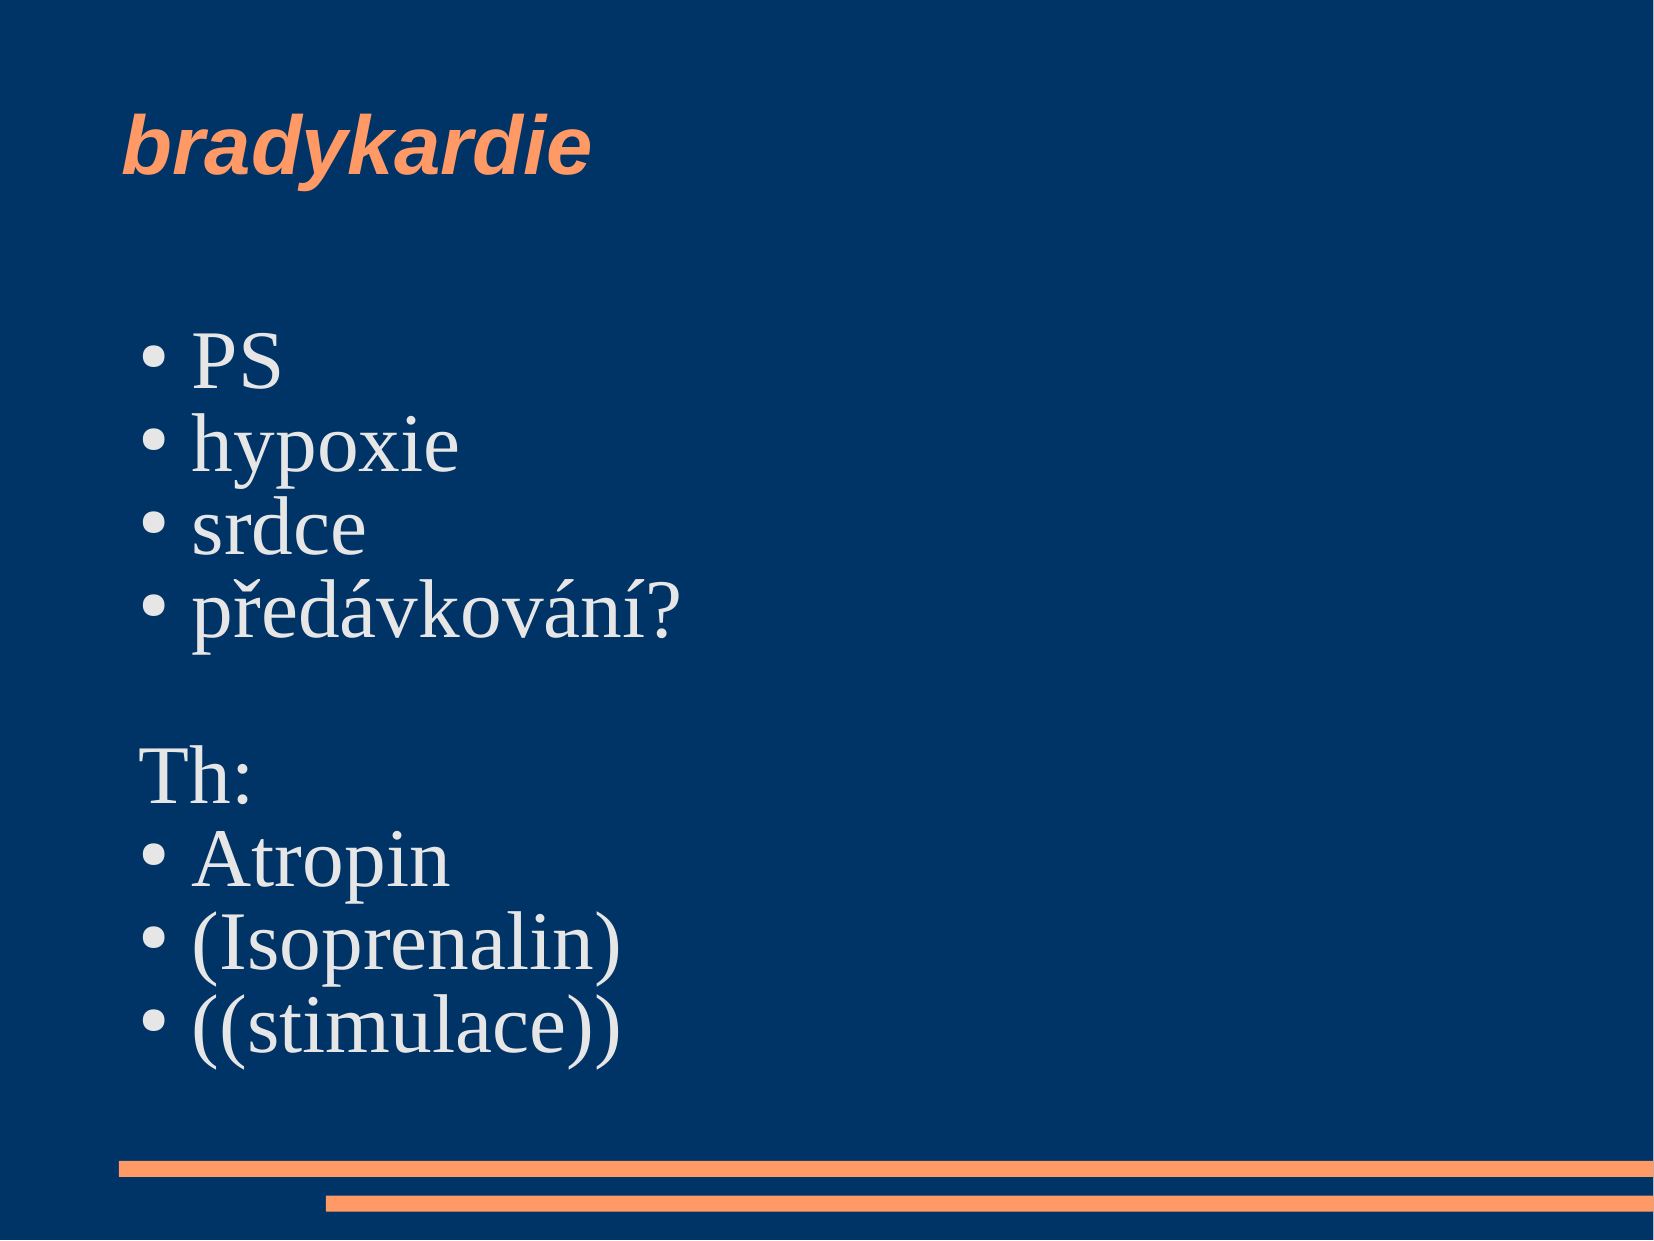

# bradykardie
PS
hypoxie
srdce
předávkování?
Th:
Atropin
(Isoprenalin)
((stimulace))